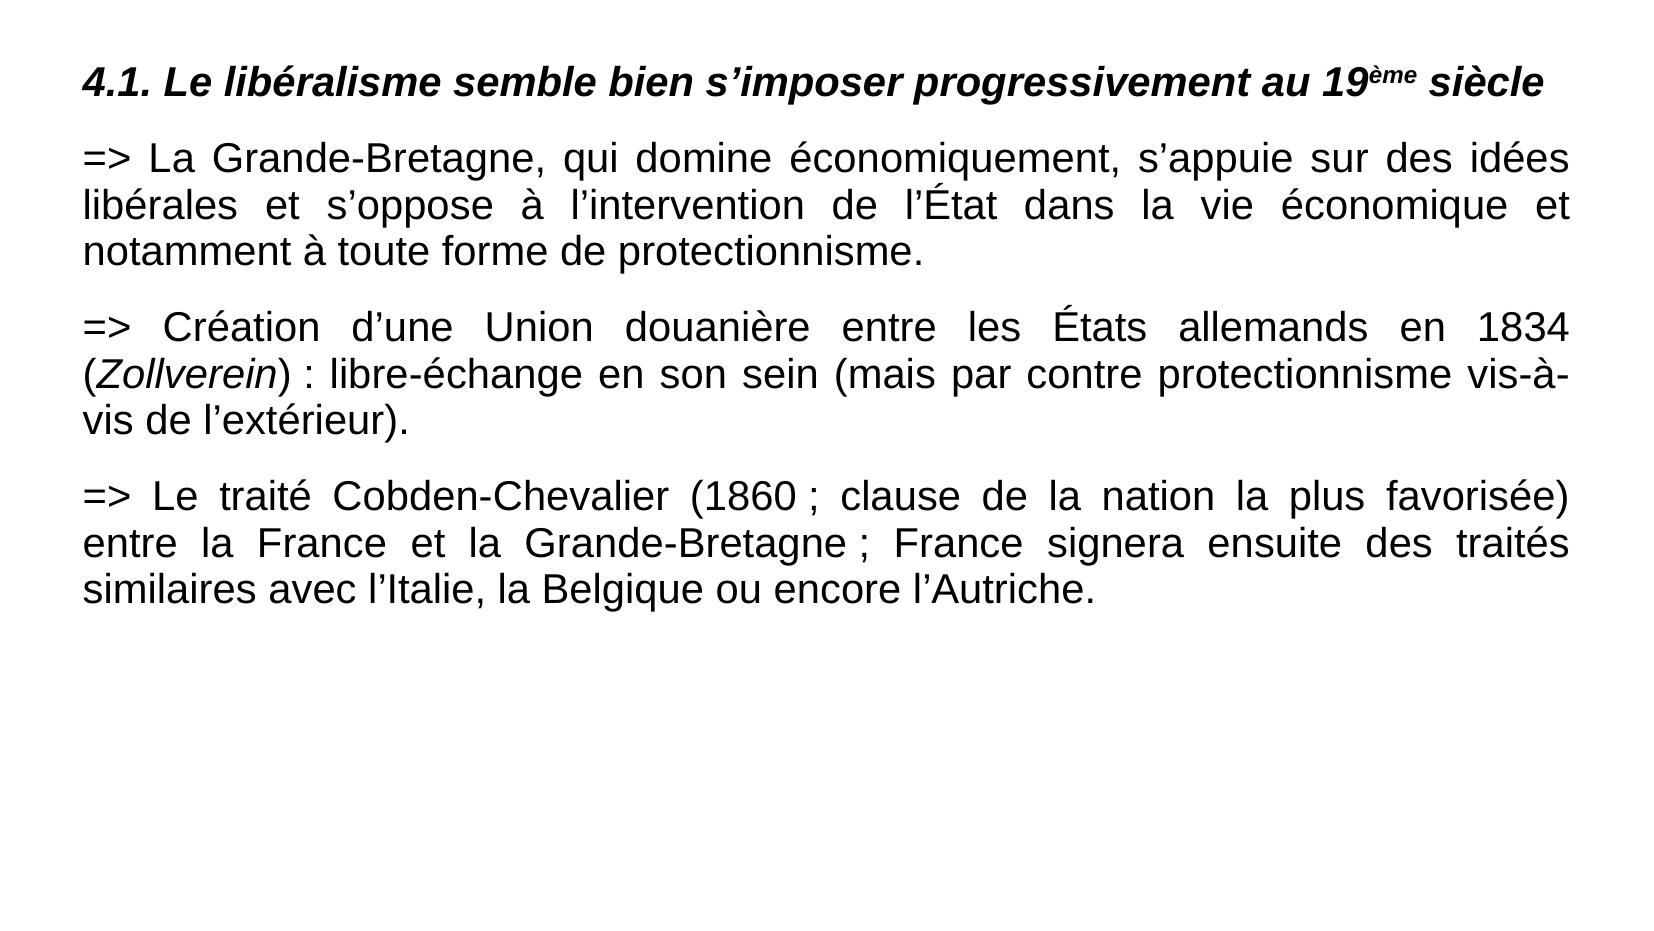

# 4.1. Le libéralisme semble bien s’imposer progressivement au 19ème siècle
=> La Grande-Bretagne, qui domine économiquement, s’appuie sur des idées libérales et s’oppose à l’intervention de l’État dans la vie économique et notamment à toute forme de protectionnisme.
=> Création d’une Union douanière entre les États allemands en 1834 (Zollverein) : libre-échange en son sein (mais par contre protectionnisme vis-à-vis de l’extérieur).
=> Le traité Cobden-Chevalier (1860 ; clause de la nation la plus favorisée) entre la France et la Grande-Bretagne ; France signera ensuite des traités similaires avec l’Italie, la Belgique ou encore l’Autriche.